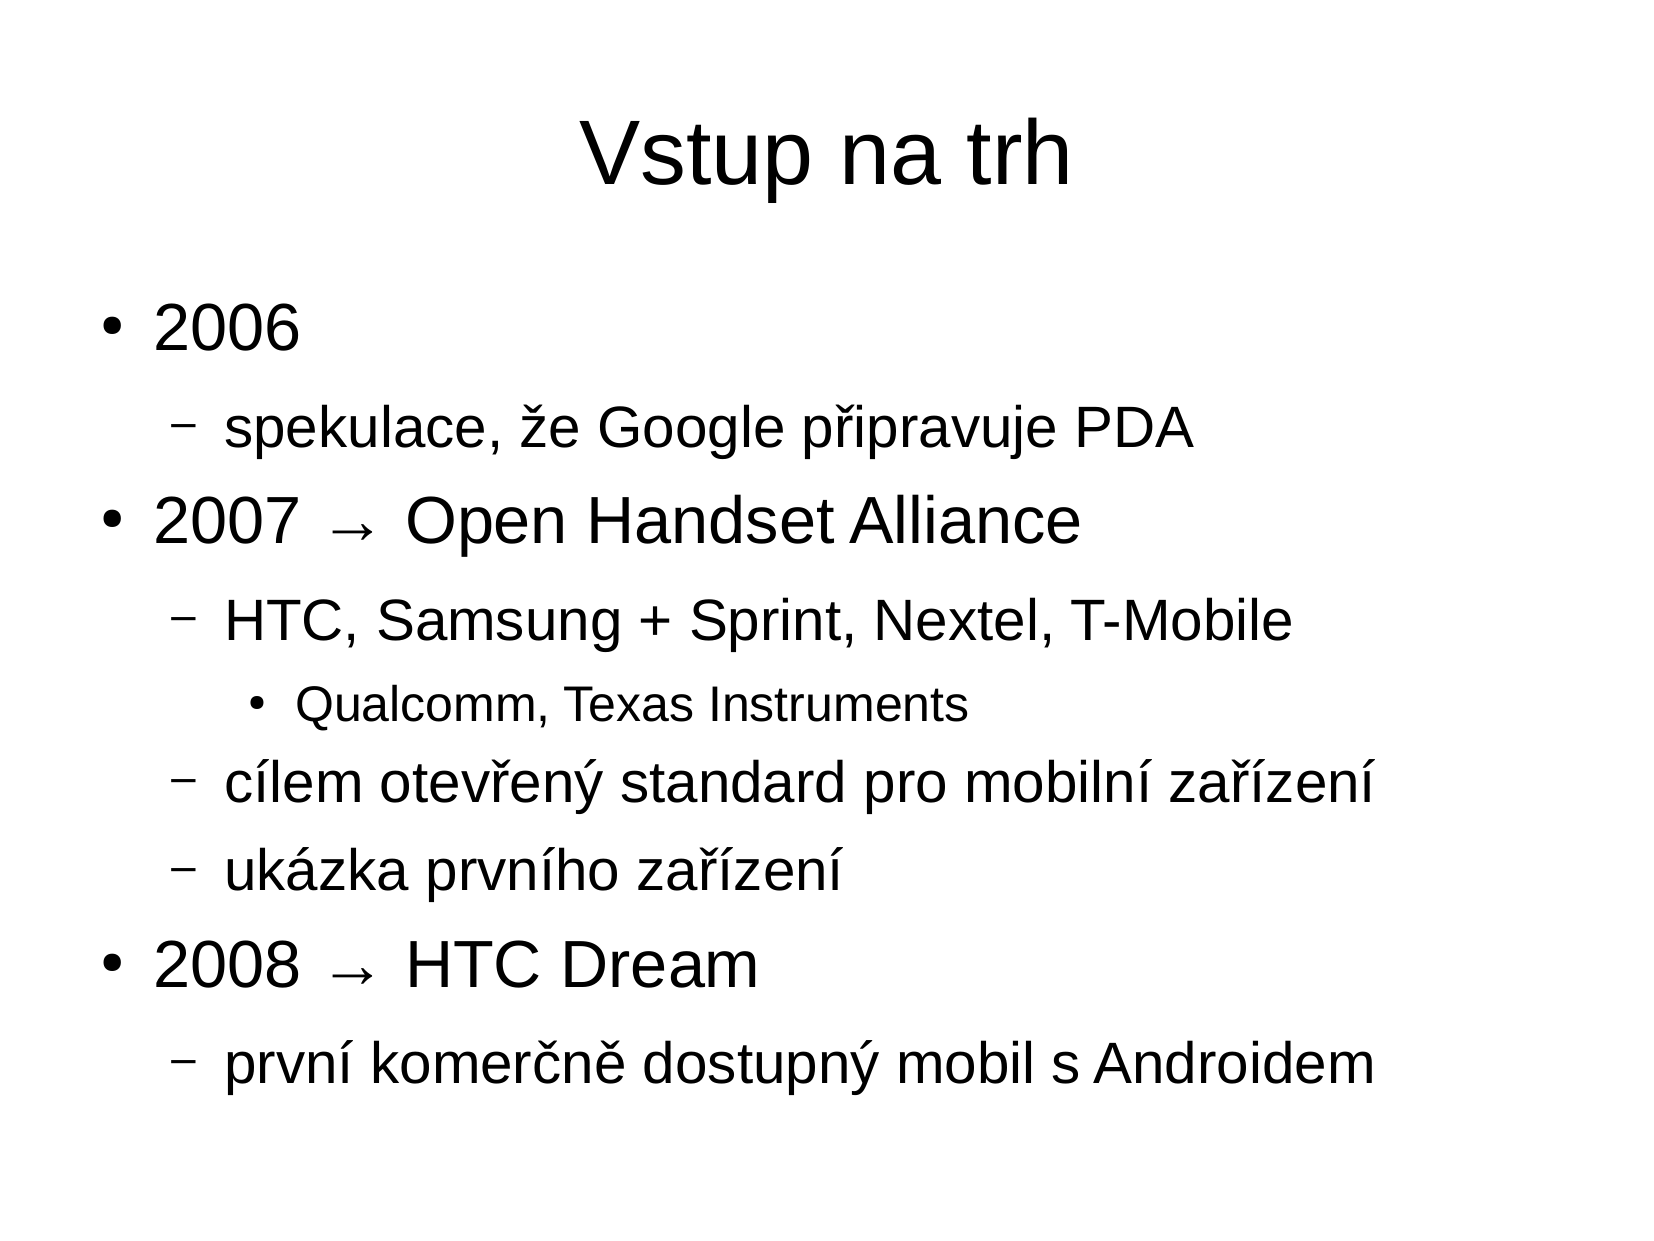

# Vstup na trh
2006
spekulace, že Google připravuje PDA
2007 → Open Handset Alliance
HTC, Samsung + Sprint, Nextel, T-Mobile
Qualcomm, Texas Instruments
cílem otevřený standard pro mobilní zařízení
ukázka prvního zařízení
2008 → HTC Dream
první komerčně dostupný mobil s Androidem